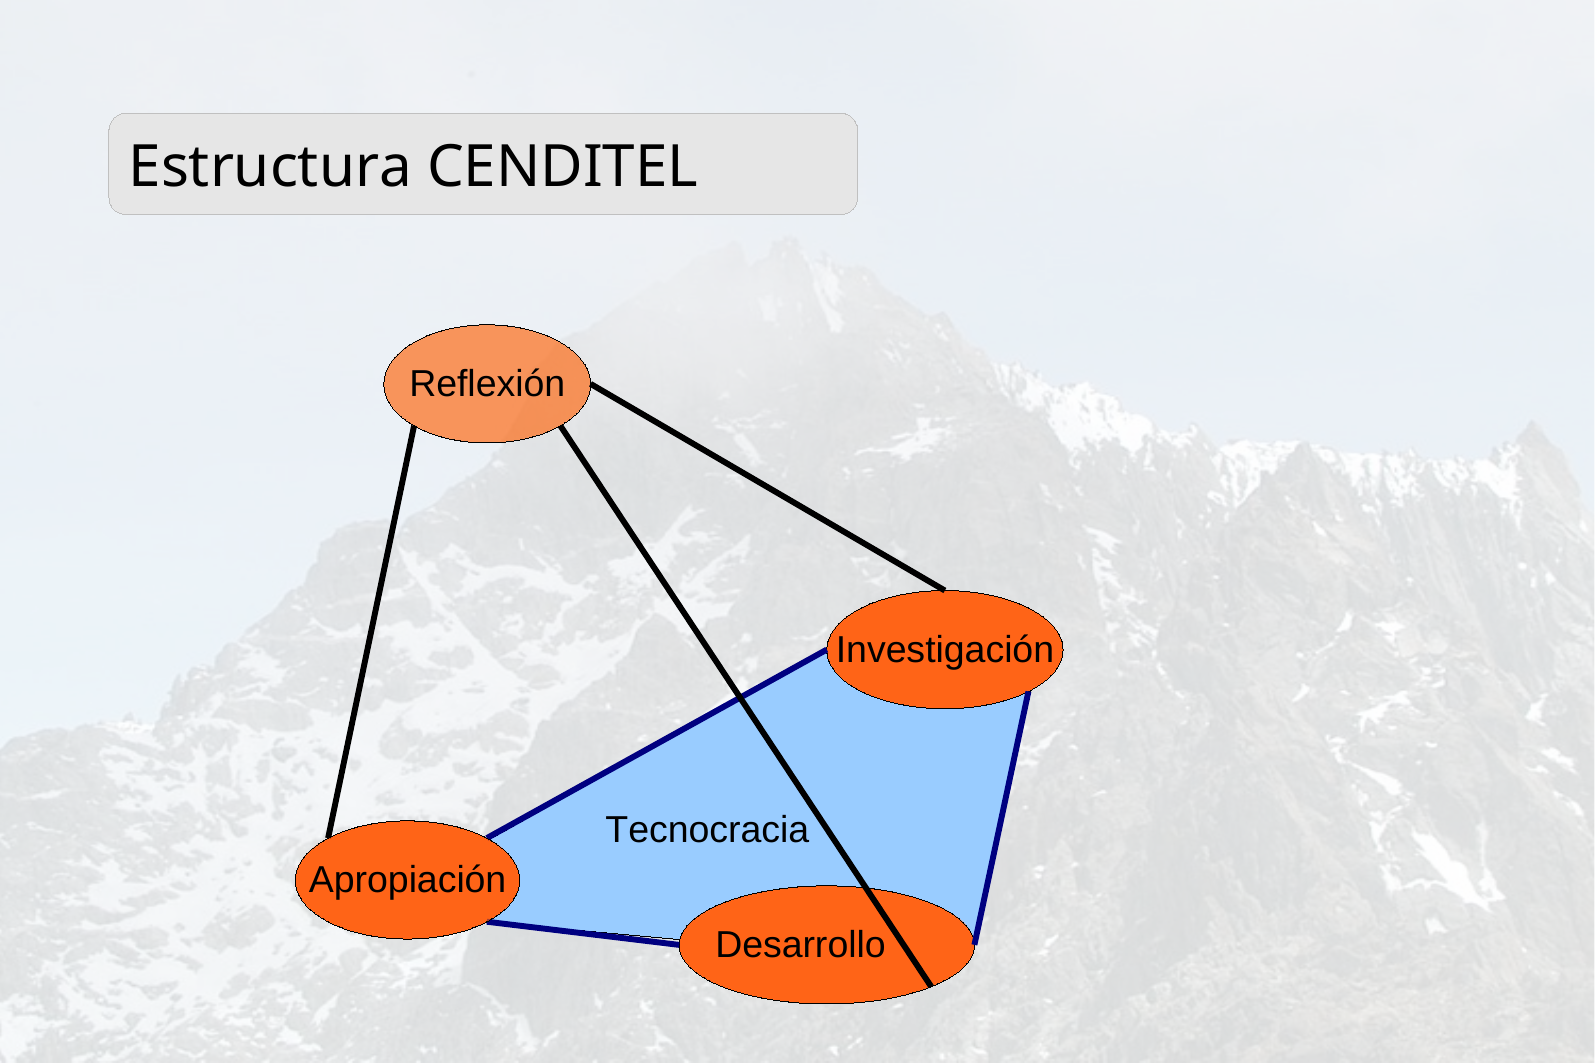

Estructura CENDITEL
Reflexión
Investigación
Tecnocracia
Apropiación
 Desarrollo